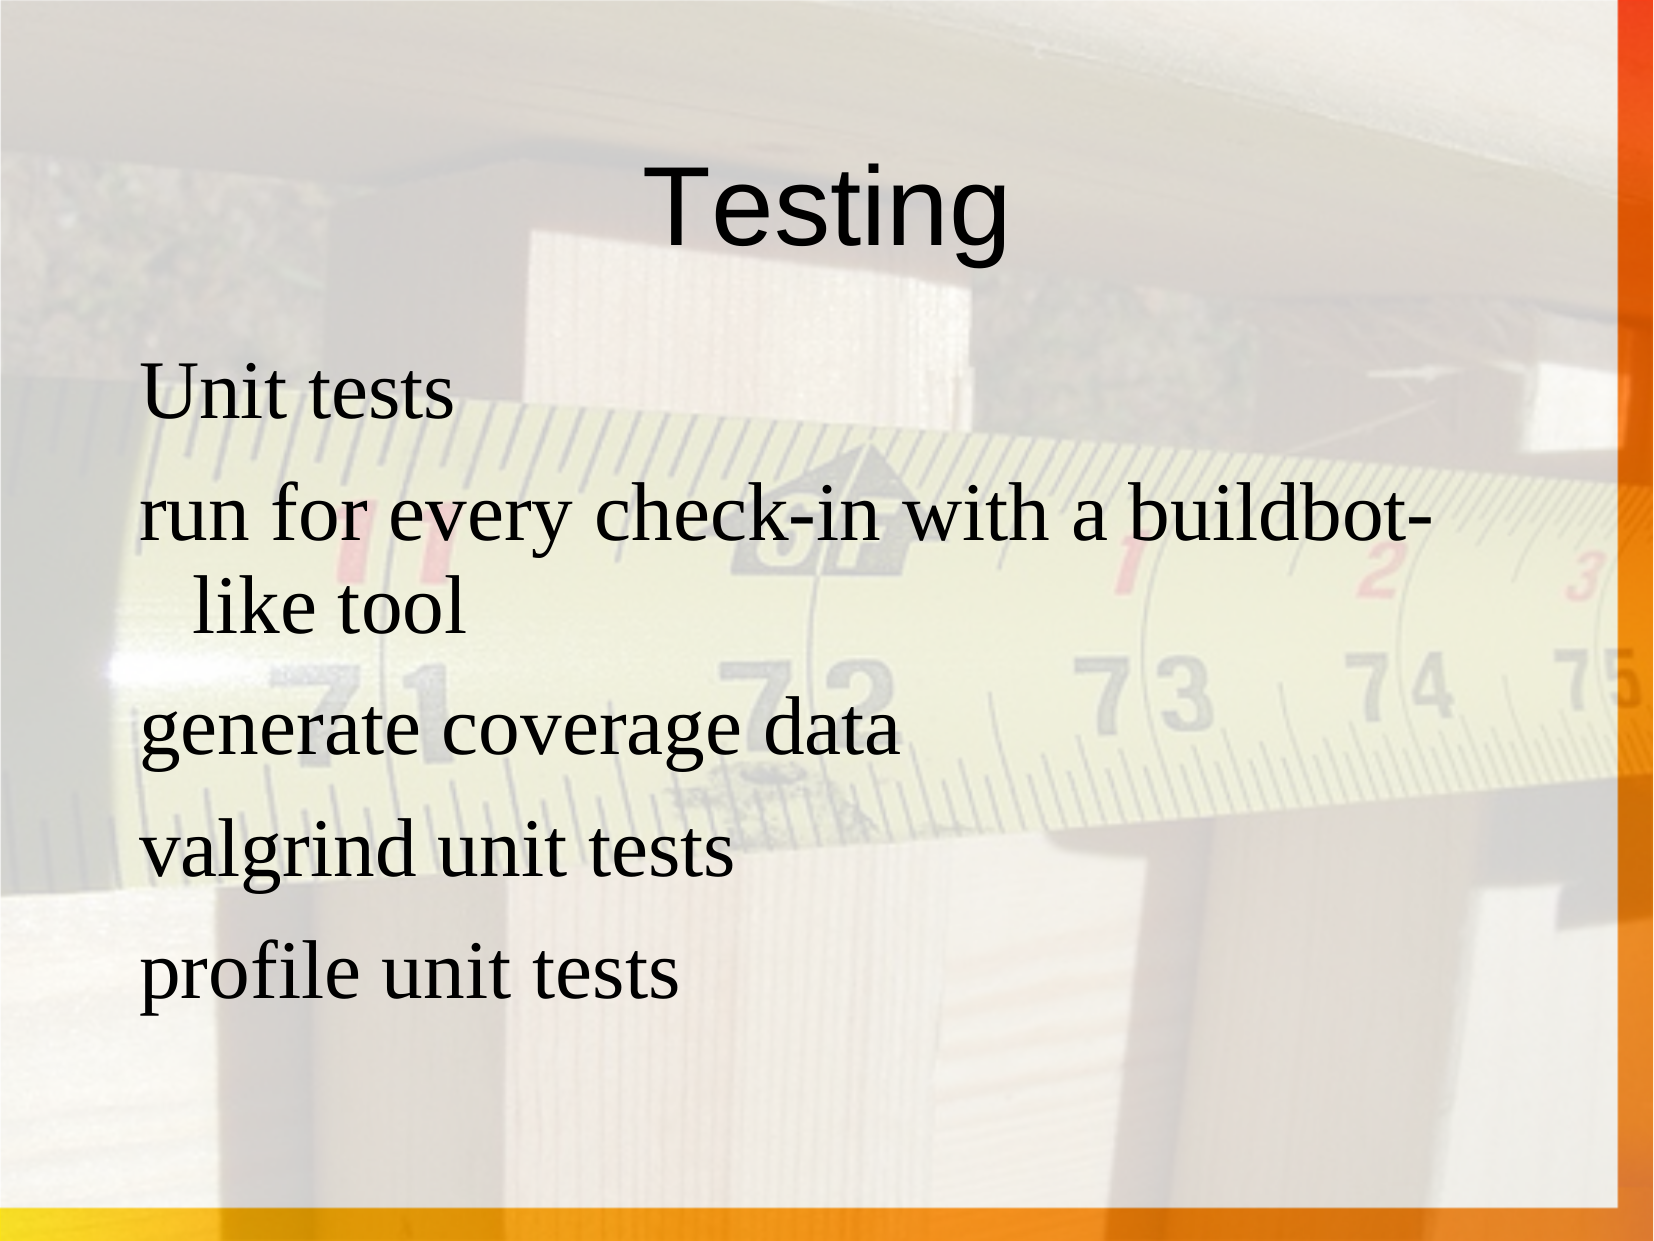

# Testing
Unit tests
run for every check-in with a buildbot-like tool
generate coverage data
valgrind unit tests
profile unit tests